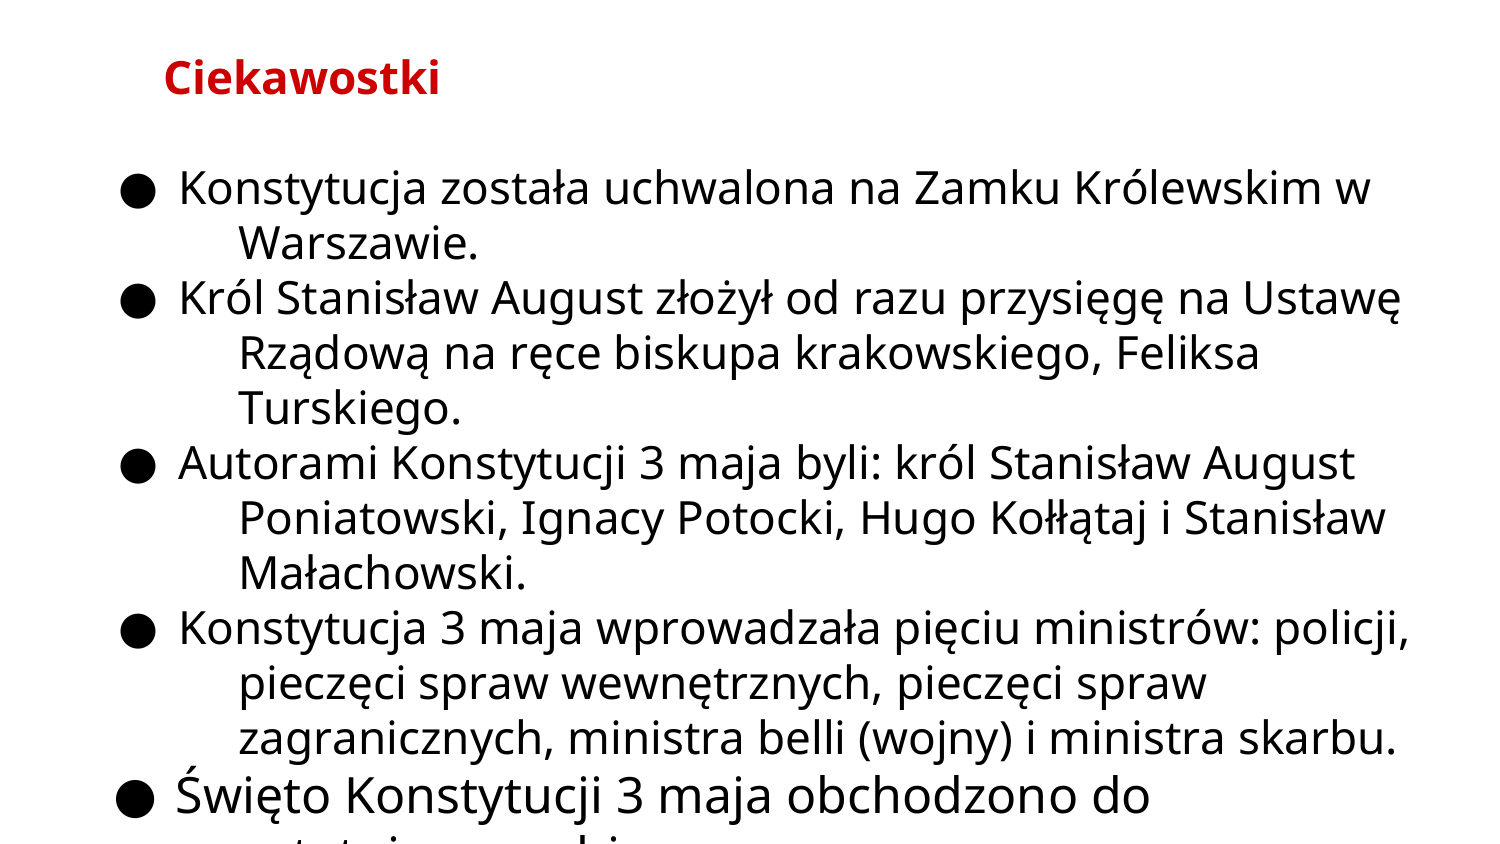

# Ciekawostki
Konstytucja została uchwalona na Zamku Królewskim w Warszawie.
Król Stanisław August złożył od razu przysięgę na Ustawę Rządową na ręce biskupa krakowskiego, Feliksa Turskiego.
Autorami Konstytucji 3 maja byli: król Stanisław August Poniatowski, Ignacy Potocki, Hugo Kołłątaj i Stanisław Małachowski.
Konstytucja 3 maja wprowadzała pięciu ministrów: policji, pieczęci spraw wewnętrznych, pieczęci spraw zagranicznych, ministra belli (wojny) i ministra skarbu.
Święto Konstytucji 3 maja obchodzono do ostatniego rozbioru.
Od 1989 roku Święto Konstytucji 3 maja znów jest świętem narodowym.